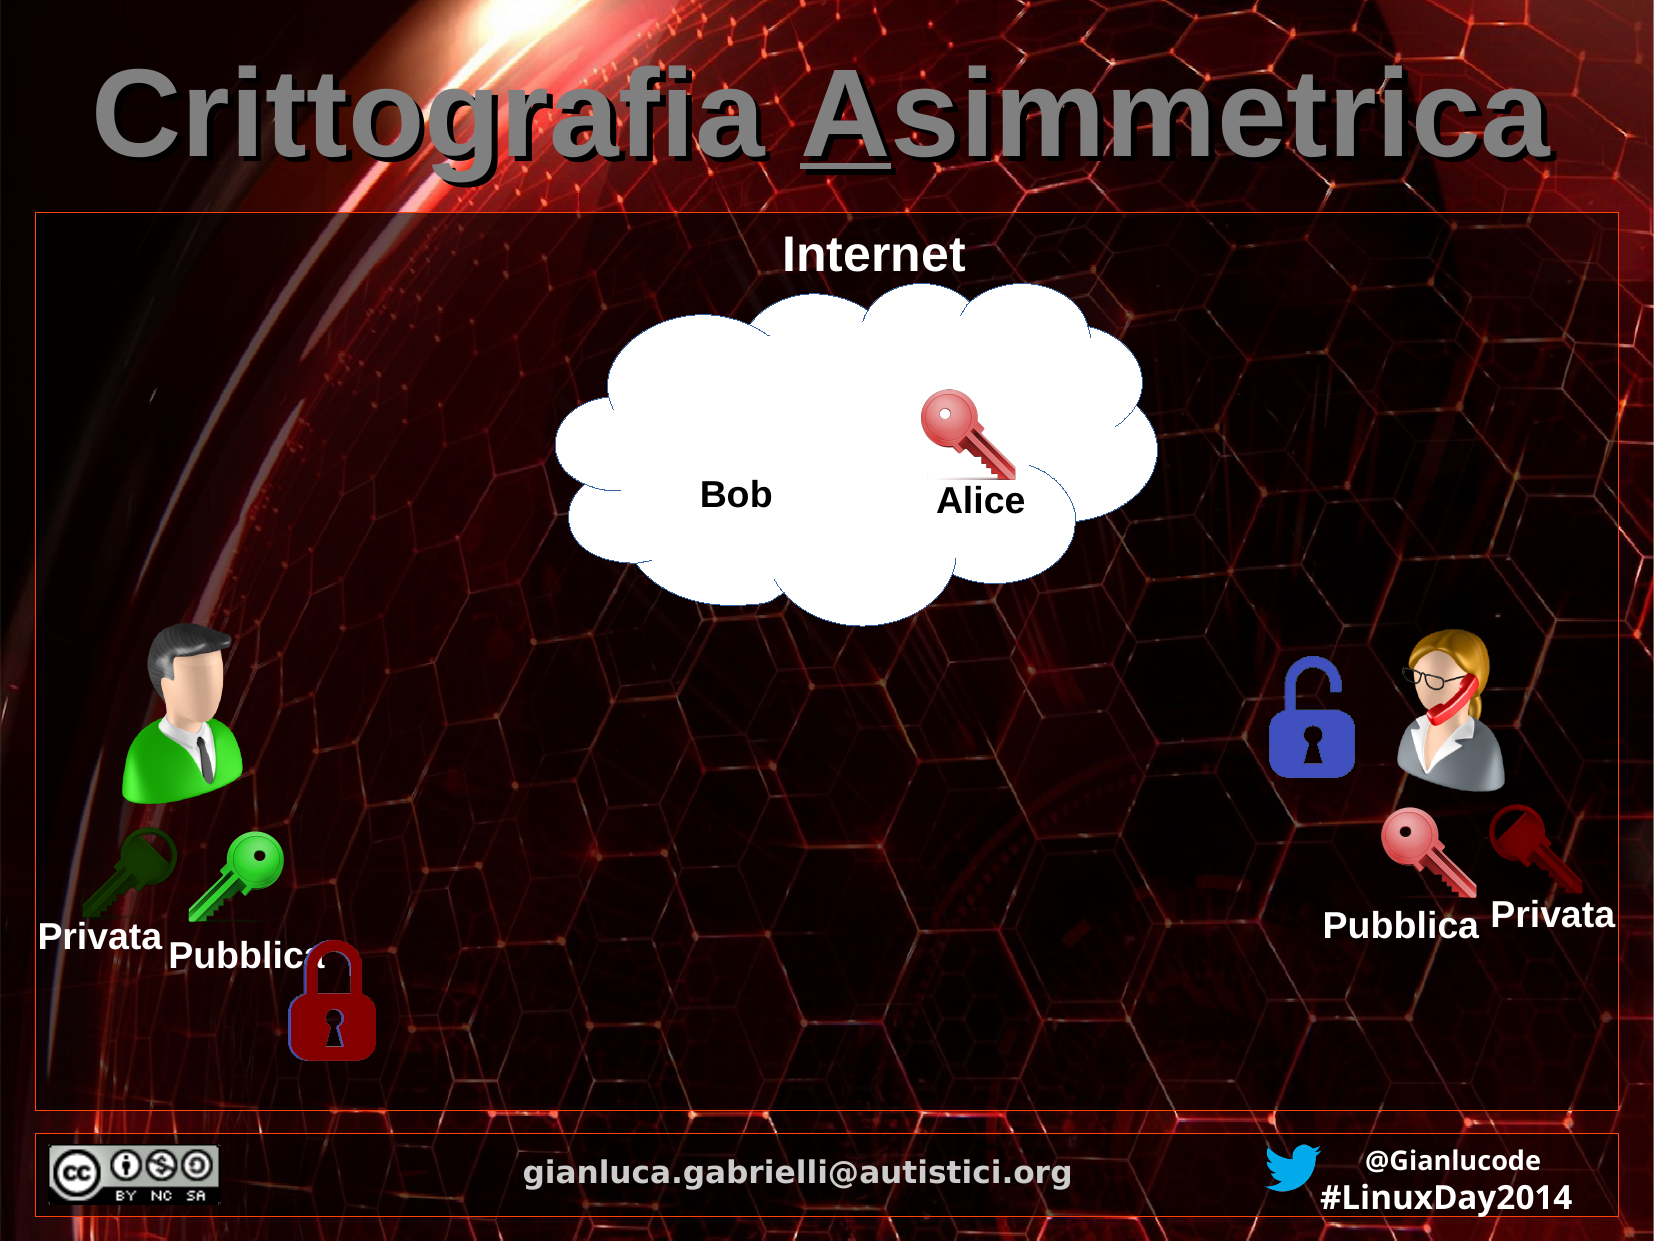

Crittografia Asimmetrica
Internet
Bob
Alice
Privata
Pubblica
Privata
Pubblica
@Gianlucode
gianluca.gabrielli@autistici.org
#LinuxDay2014